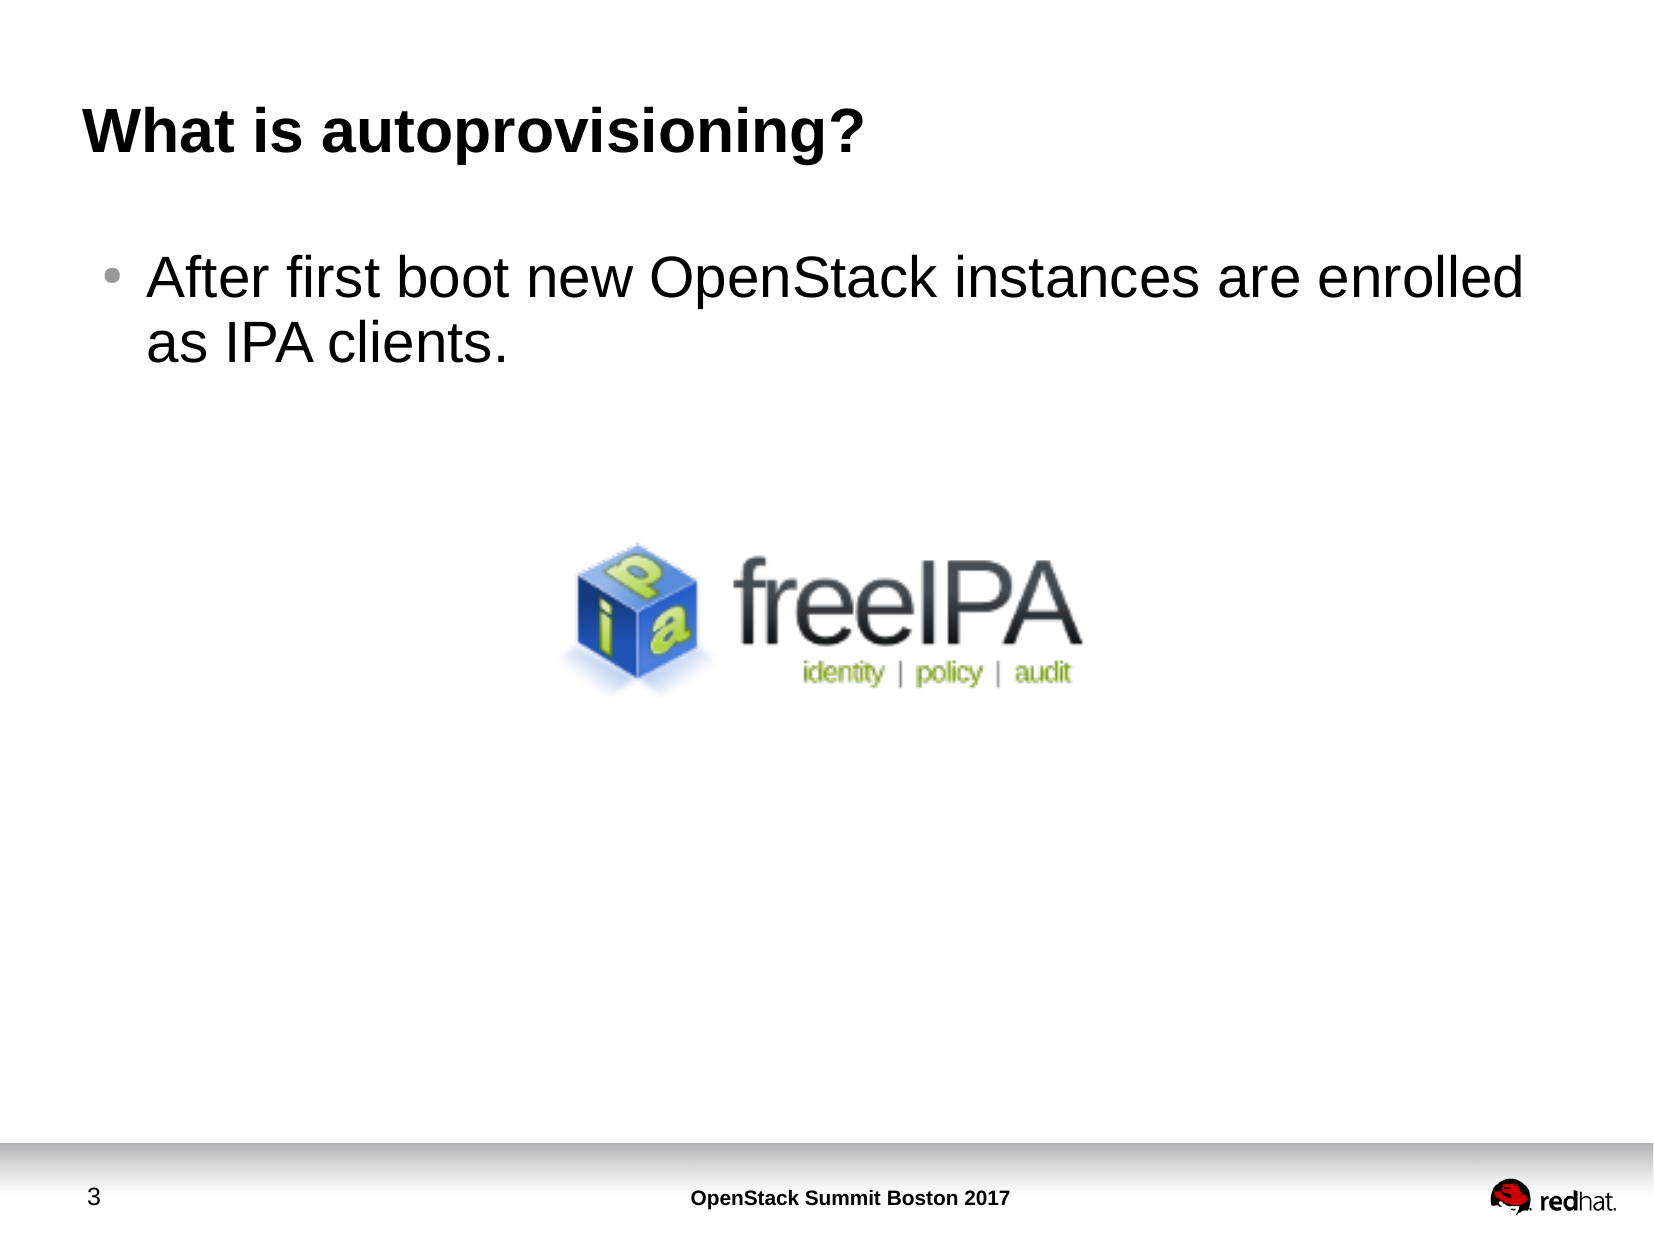

# What is autoprovisioning?
After first boot new OpenStack instances are enrolled as IPA clients.